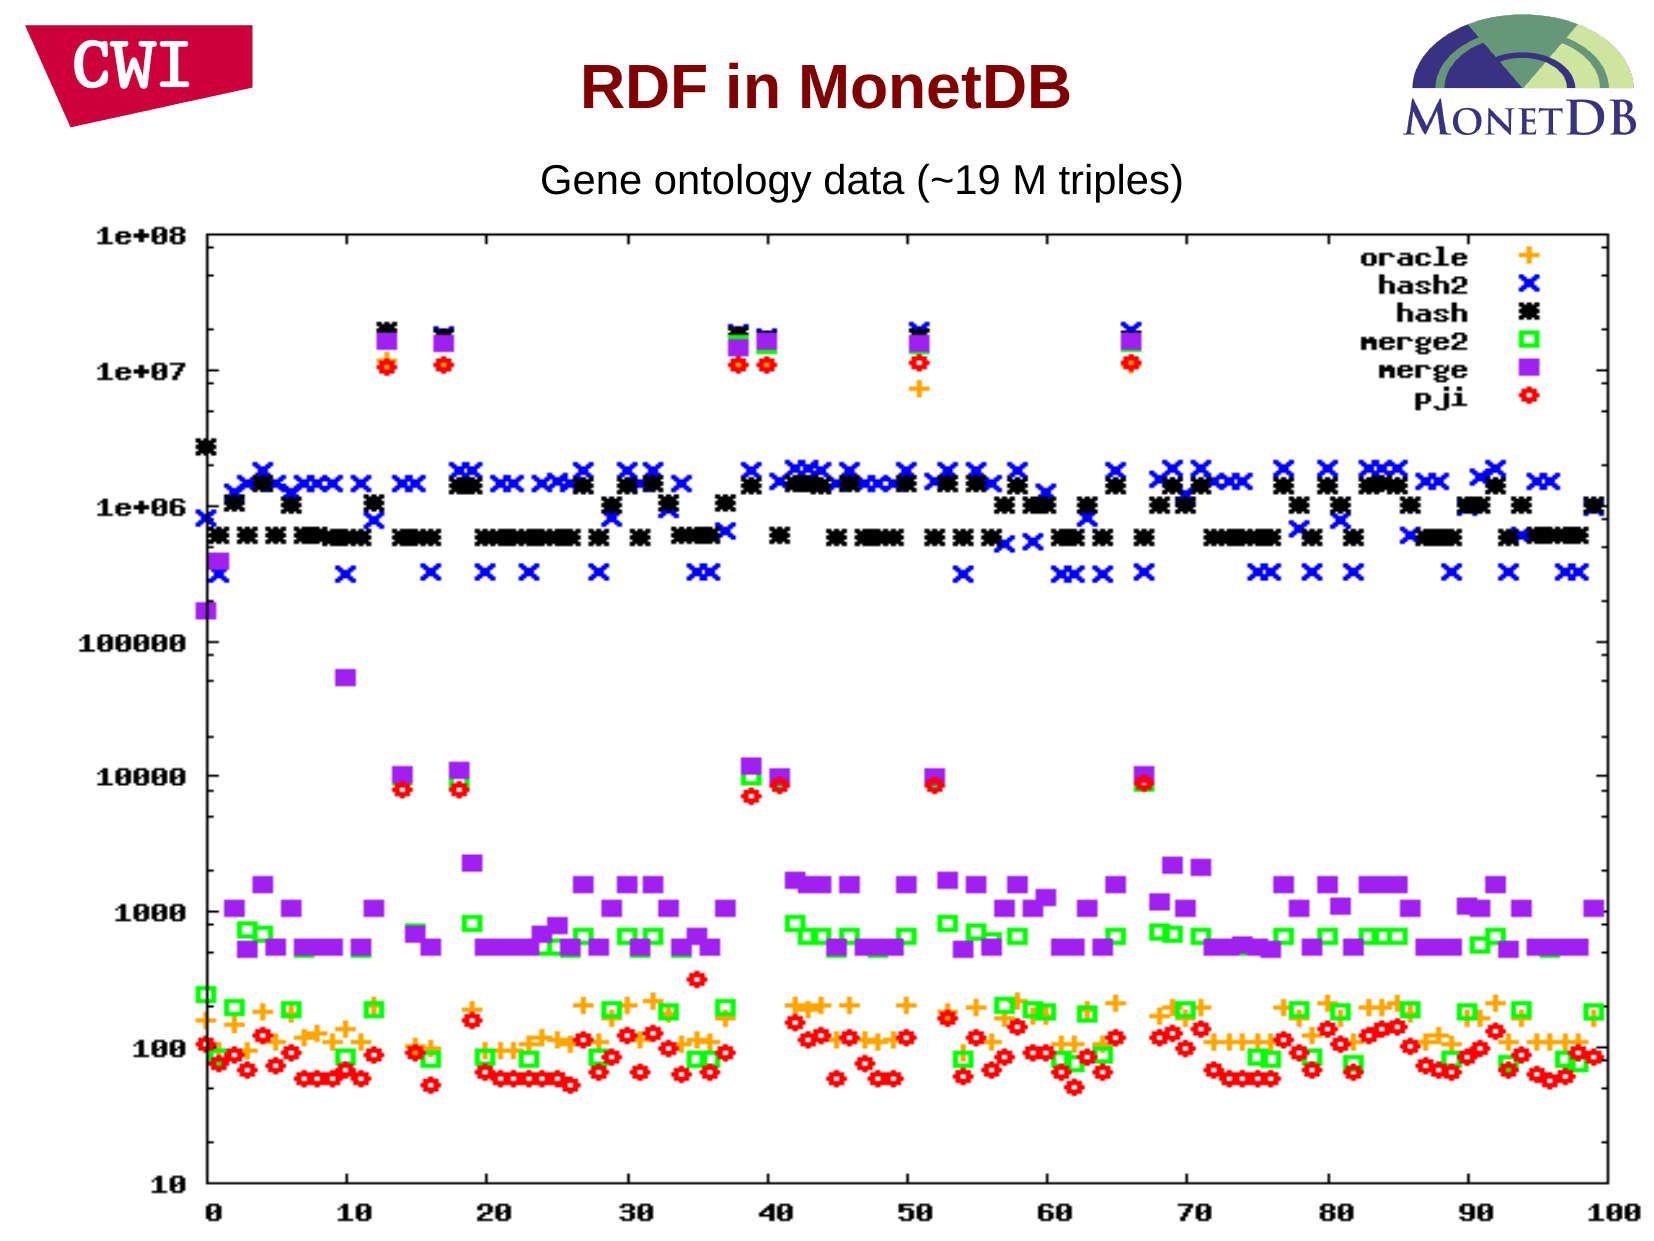

# RDF in MonetDB
Gene ontology data (~19 M triples)